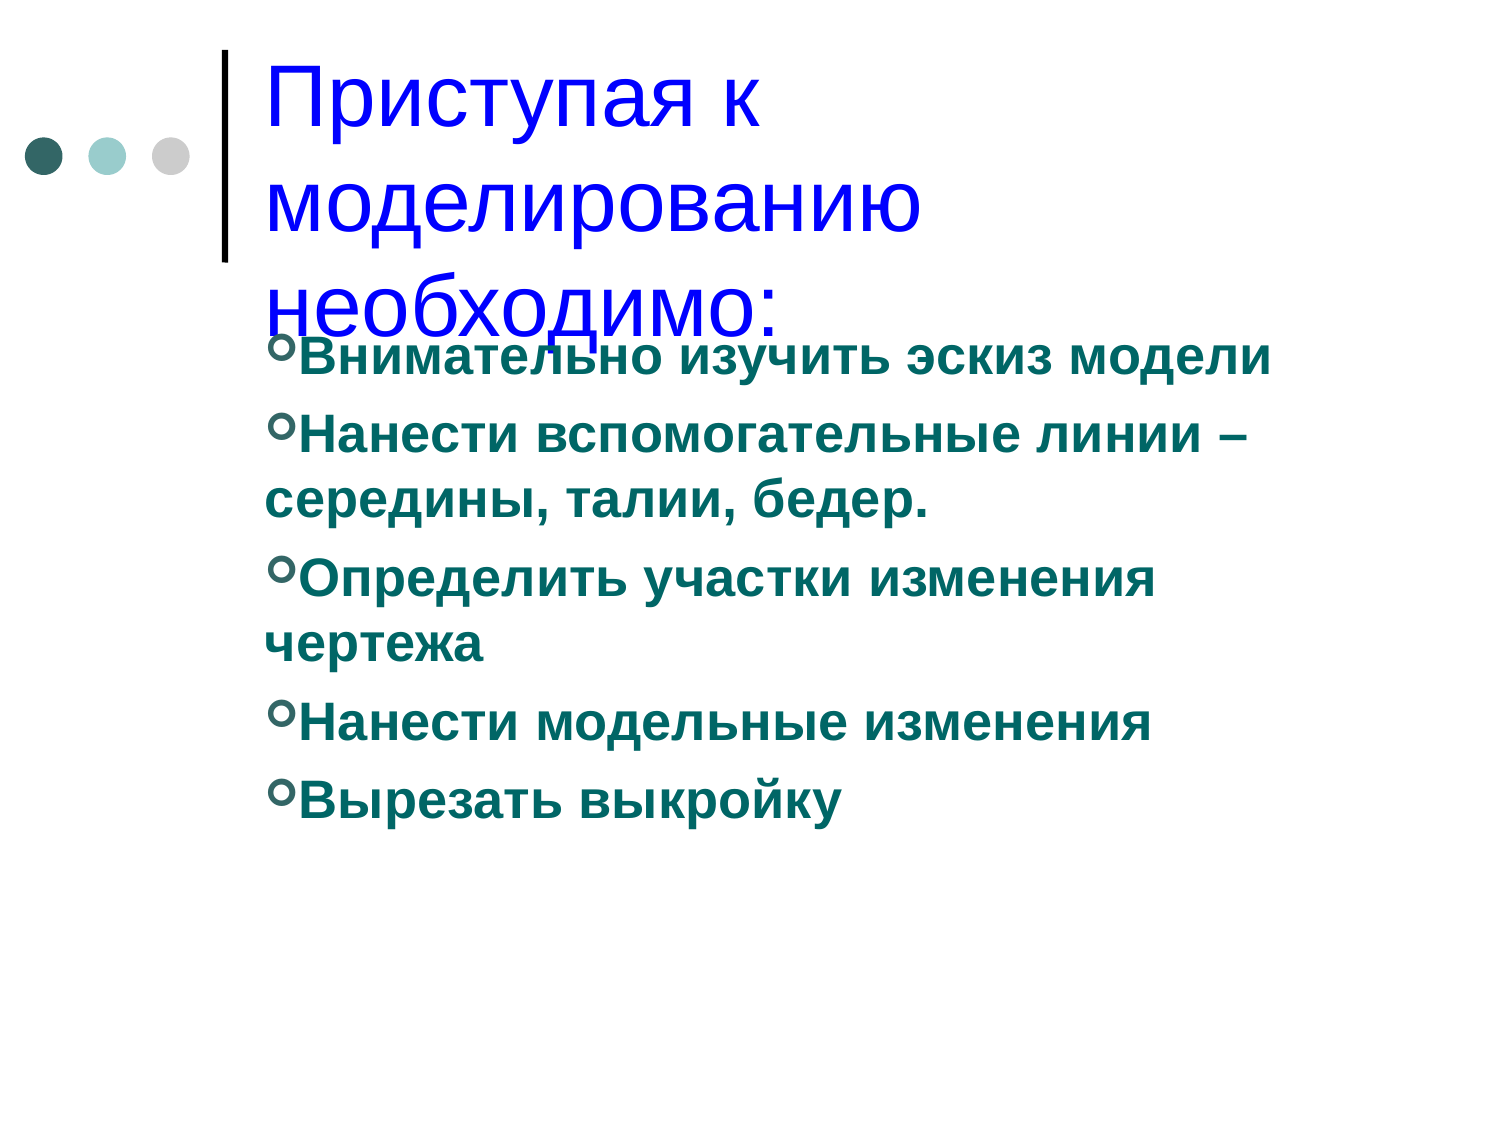

# Приступая к моделированию необходимо:
Внимательно изучить эскиз модели
Нанести вспомогательные линии – середины, талии, бедер.
Определить участки изменения чертежа
Нанести модельные изменения
Вырезать выкройку